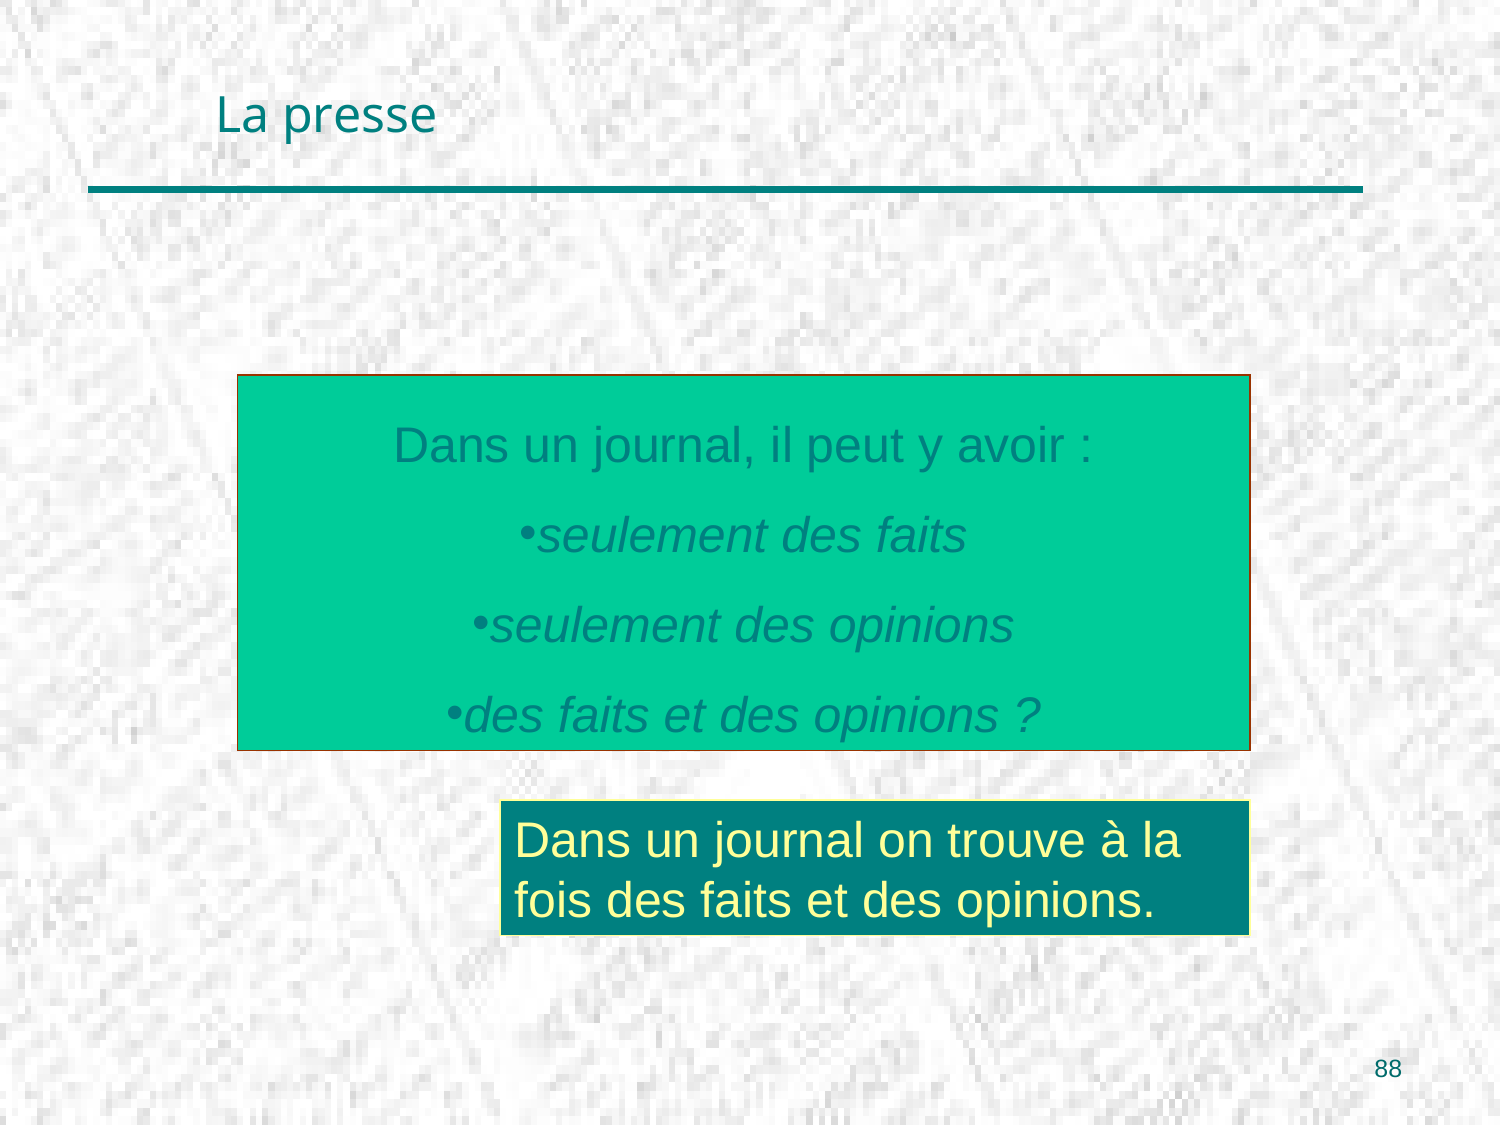

La presse
Dans un journal, il peut y avoir :
seulement des faits
seulement des opinions
des faits et des opinions ?
Dans un journal on trouve à la fois des faits et des opinions.
88